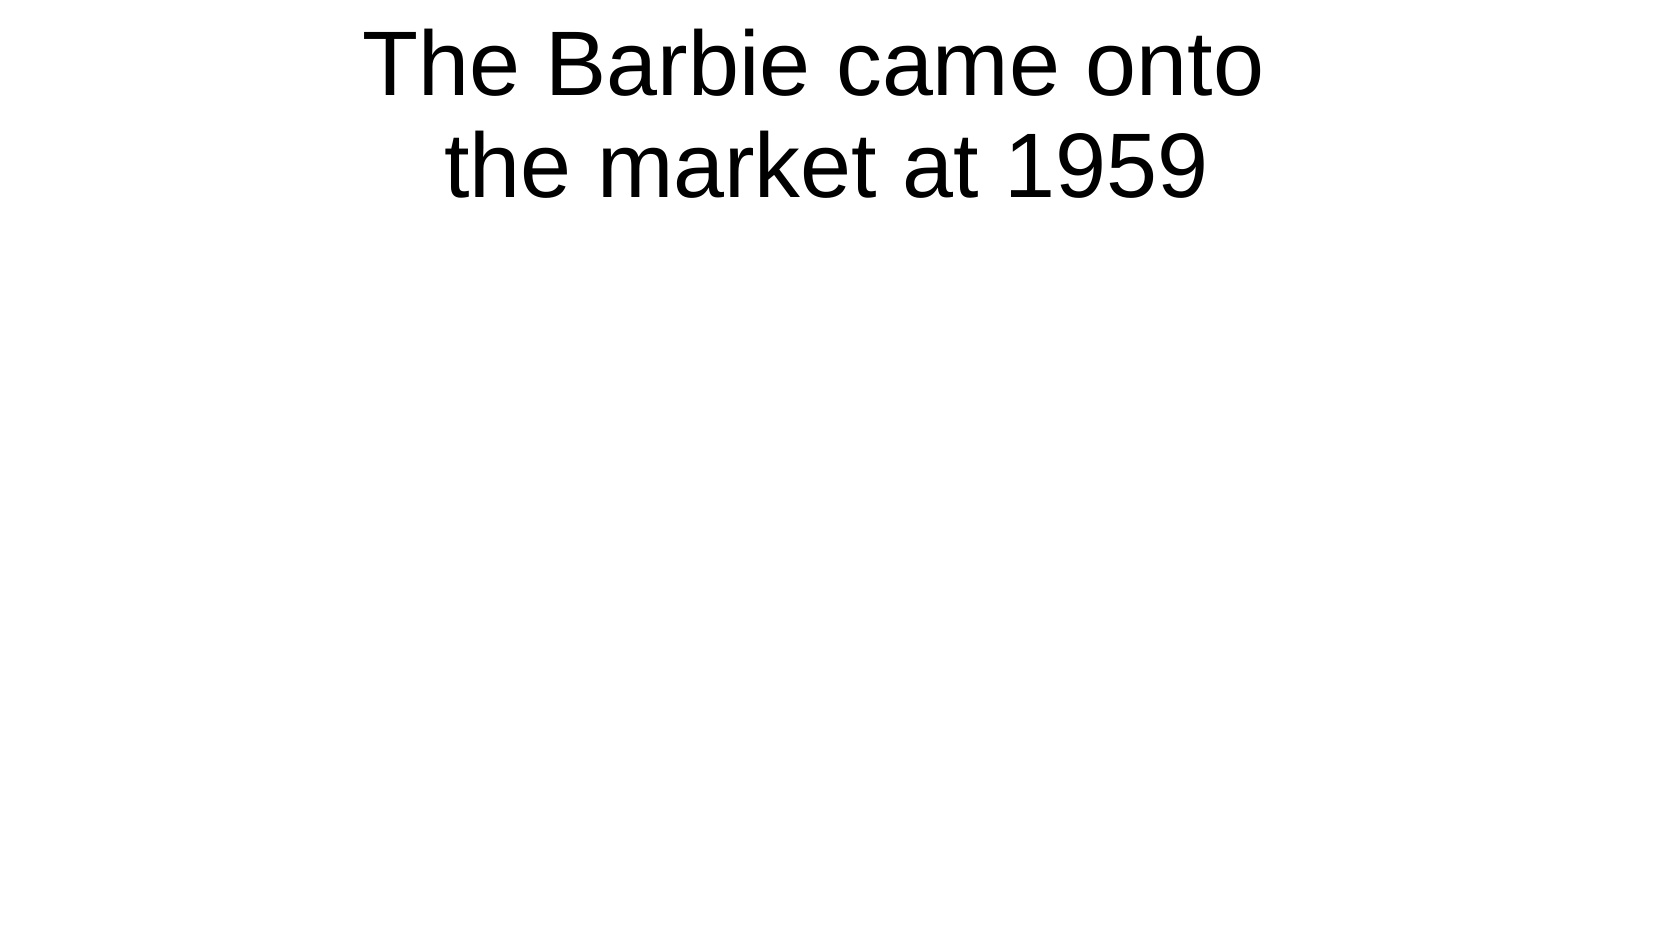

# The Barbie came onto the market at 1959